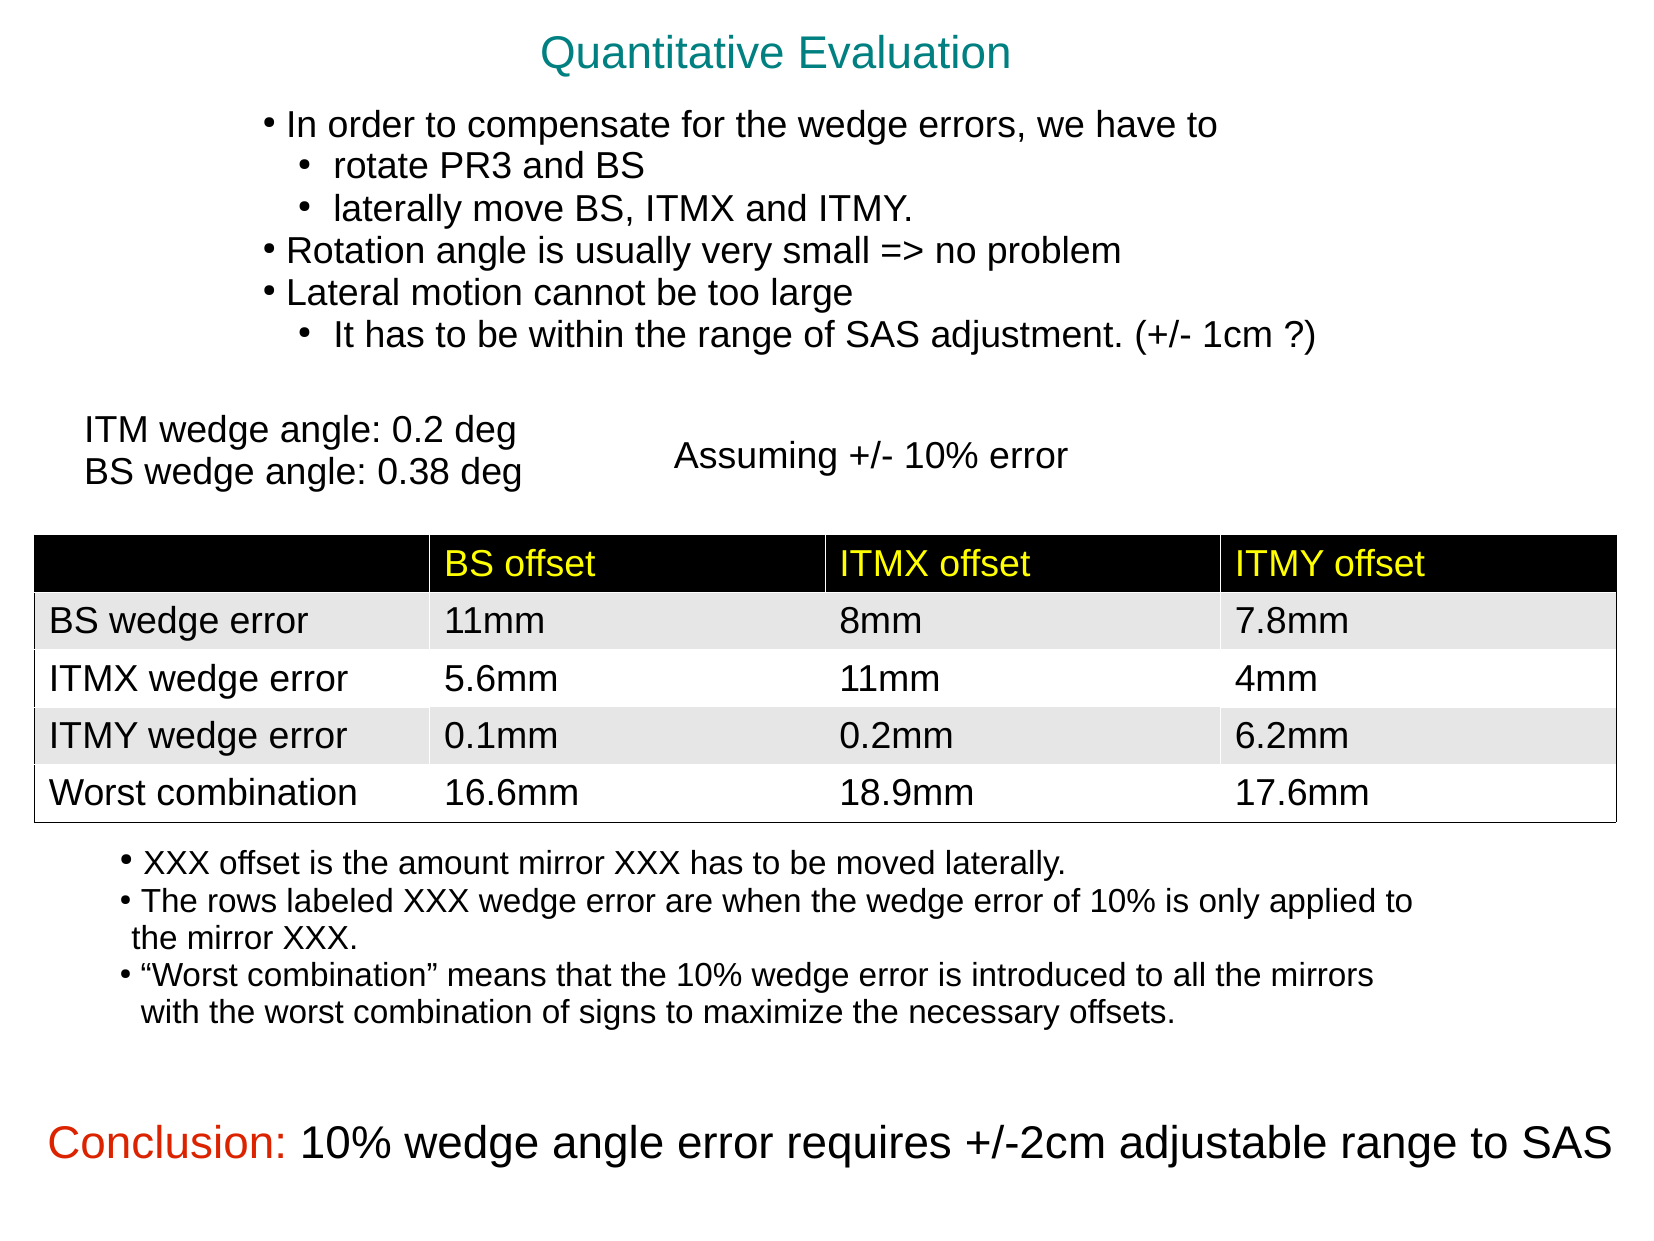

Quantitative Evaluation
 In order to compensate for the wedge errors, we have to
rotate PR3 and BS
laterally move BS, ITMX and ITMY.
 Rotation angle is usually very small => no problem
 Lateral motion cannot be too large
It has to be within the range of SAS adjustment. (+/- 1cm ?)
ITM wedge angle: 0.2 deg
BS wedge angle: 0.38 deg
Assuming +/- 10% error
| | BS offset | ITMX offset | ITMY offset |
| --- | --- | --- | --- |
| BS wedge error | 11mm | 8mm | 7.8mm |
| ITMX wedge error | 5.6mm | 11mm | 4mm |
| ITMY wedge error | 0.1mm | 0.2mm | 6.2mm |
| Worst combination | 16.6mm | 18.9mm | 17.6mm |
 XXX offset is the amount mirror XXX has to be moved laterally.
 The rows labeled XXX wedge error are when the wedge error of 10% is only applied to
the mirror XXX.
 “Worst combination” means that the 10% wedge error is introduced to all the mirrors
 with the worst combination of signs to maximize the necessary offsets.
Conclusion: 10% wedge angle error requires +/-2cm adjustable range to SAS